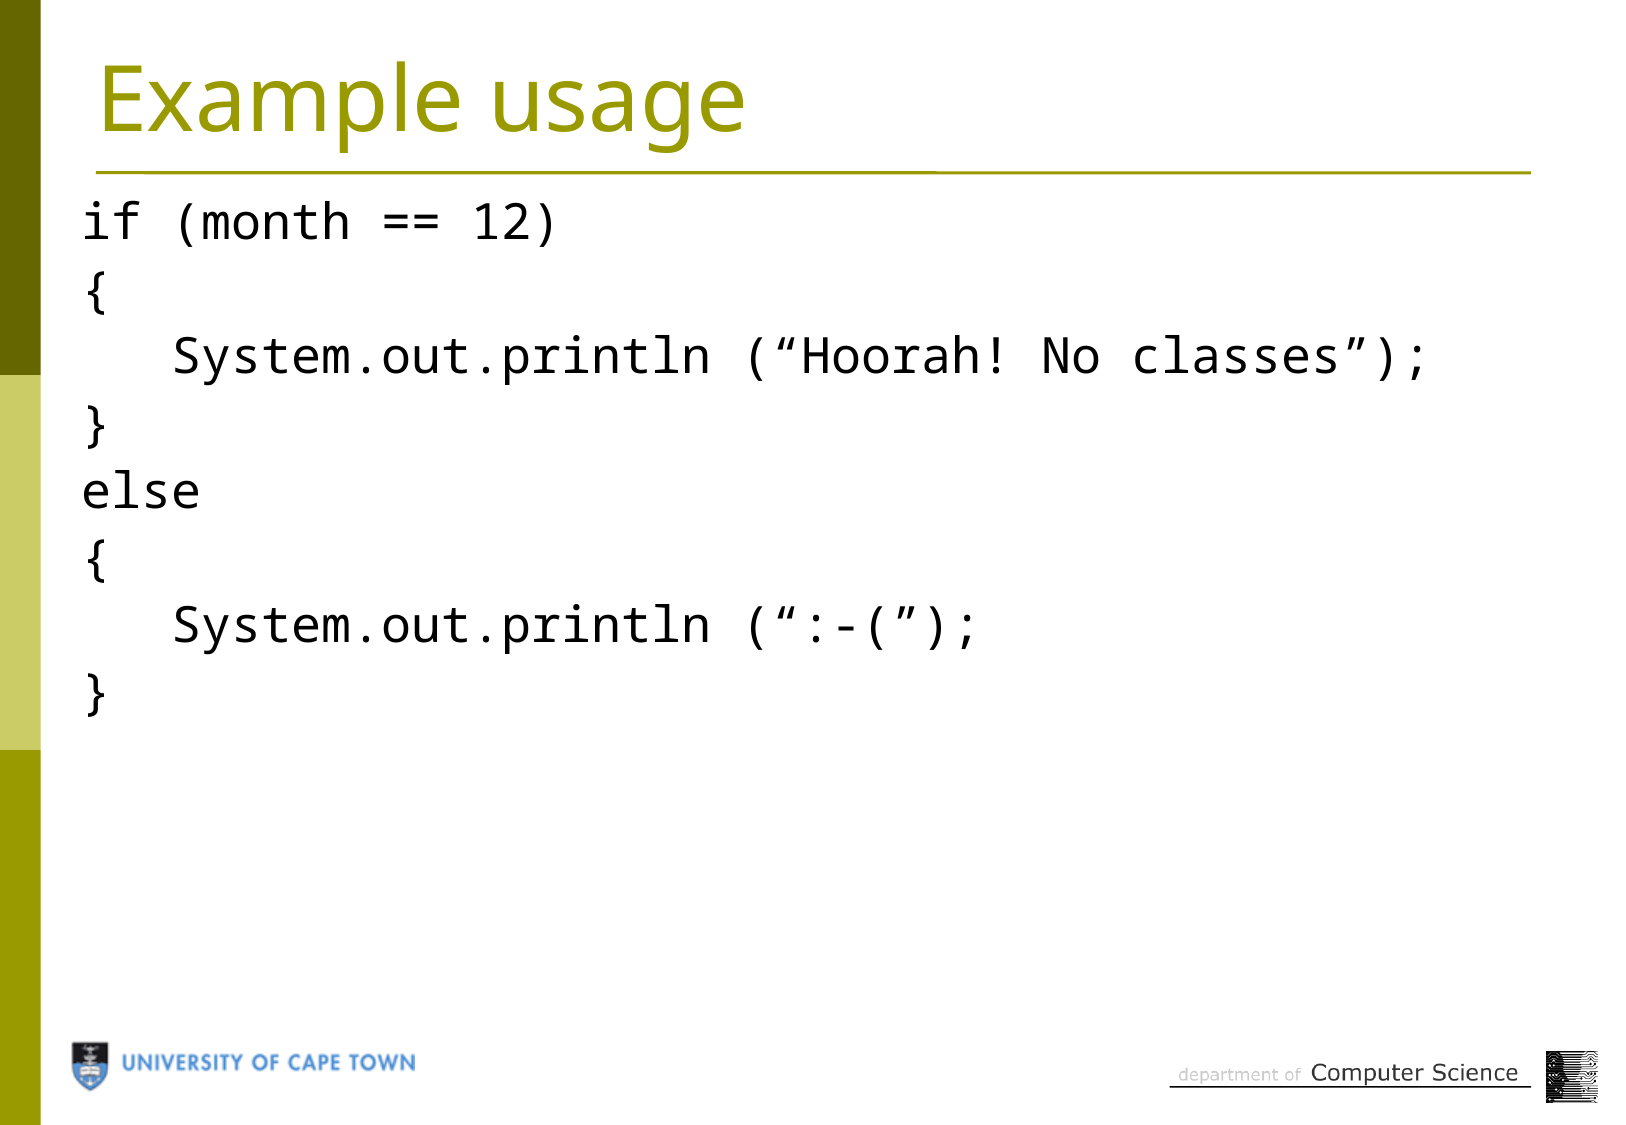

# Example usage
if (month == 12)
{
 System.out.println (“Hoorah! No classes”);
}
else
{
 System.out.println (“:-(”);
}